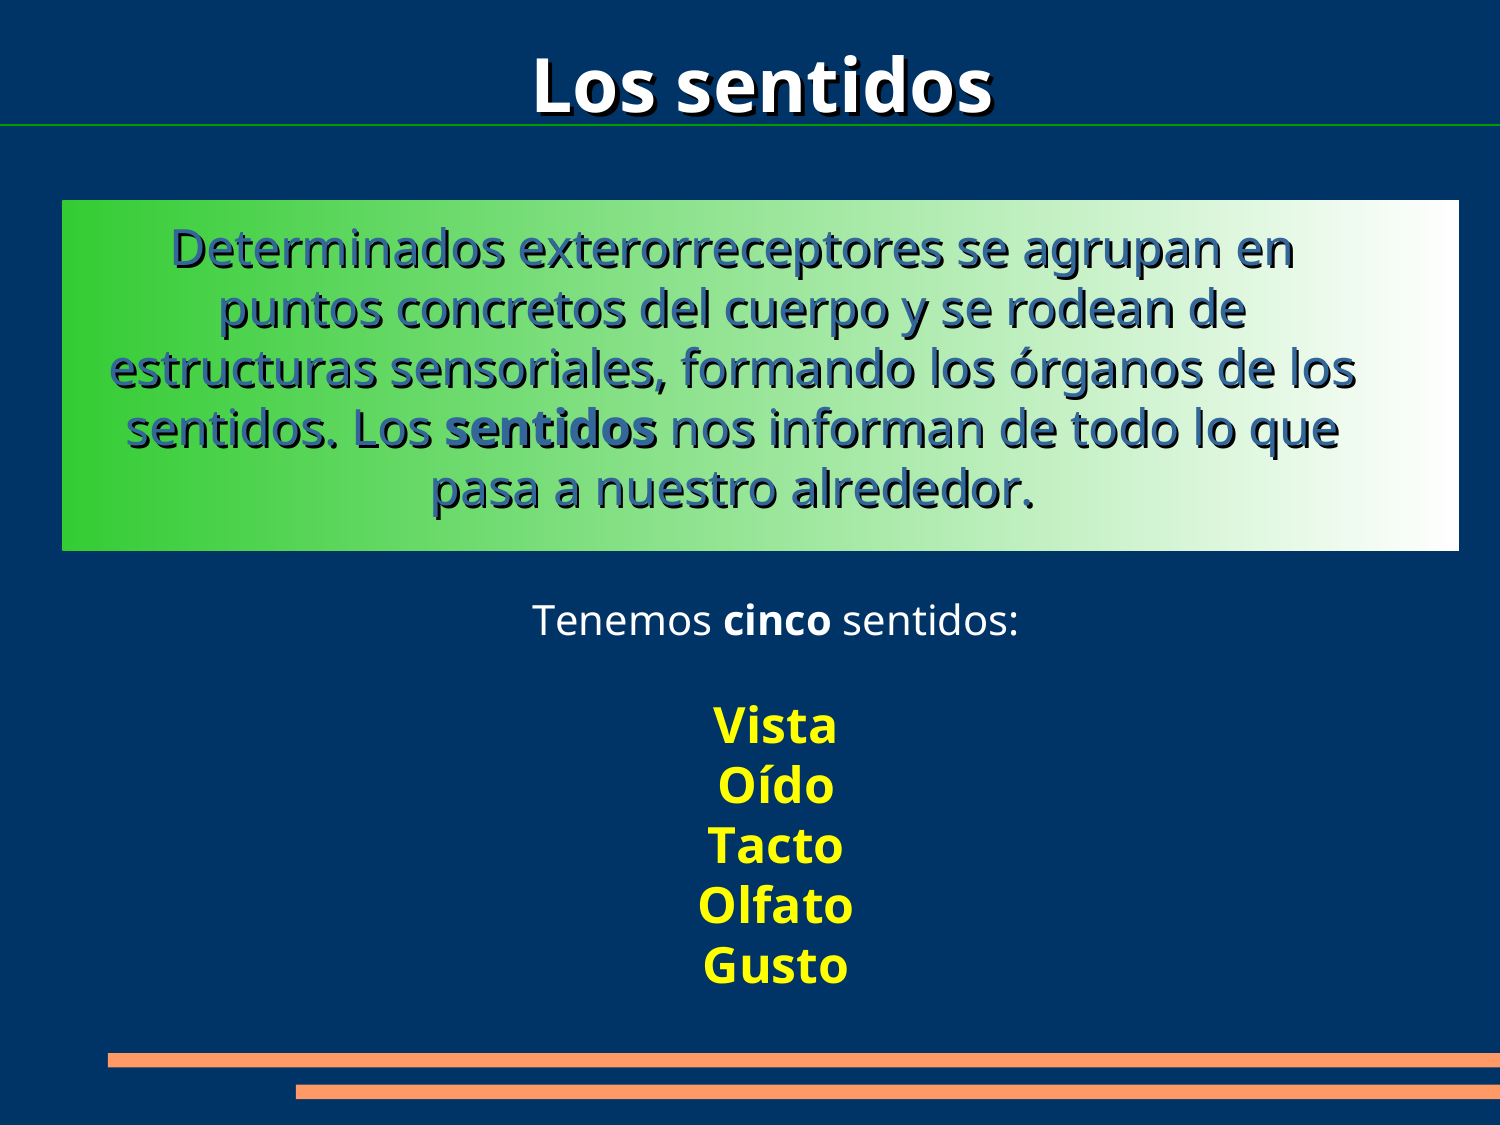

Los sentidos
Determinados exterorreceptores se agrupan en puntos concretos del cuerpo y se rodean de estructuras sensoriales, formando los órganos de los sentidos. Los sentidos nos informan de todo lo que pasa a nuestro alrededor.
Tenemos cinco sentidos:
Vista
Oído
Tacto
Olfato
Gusto